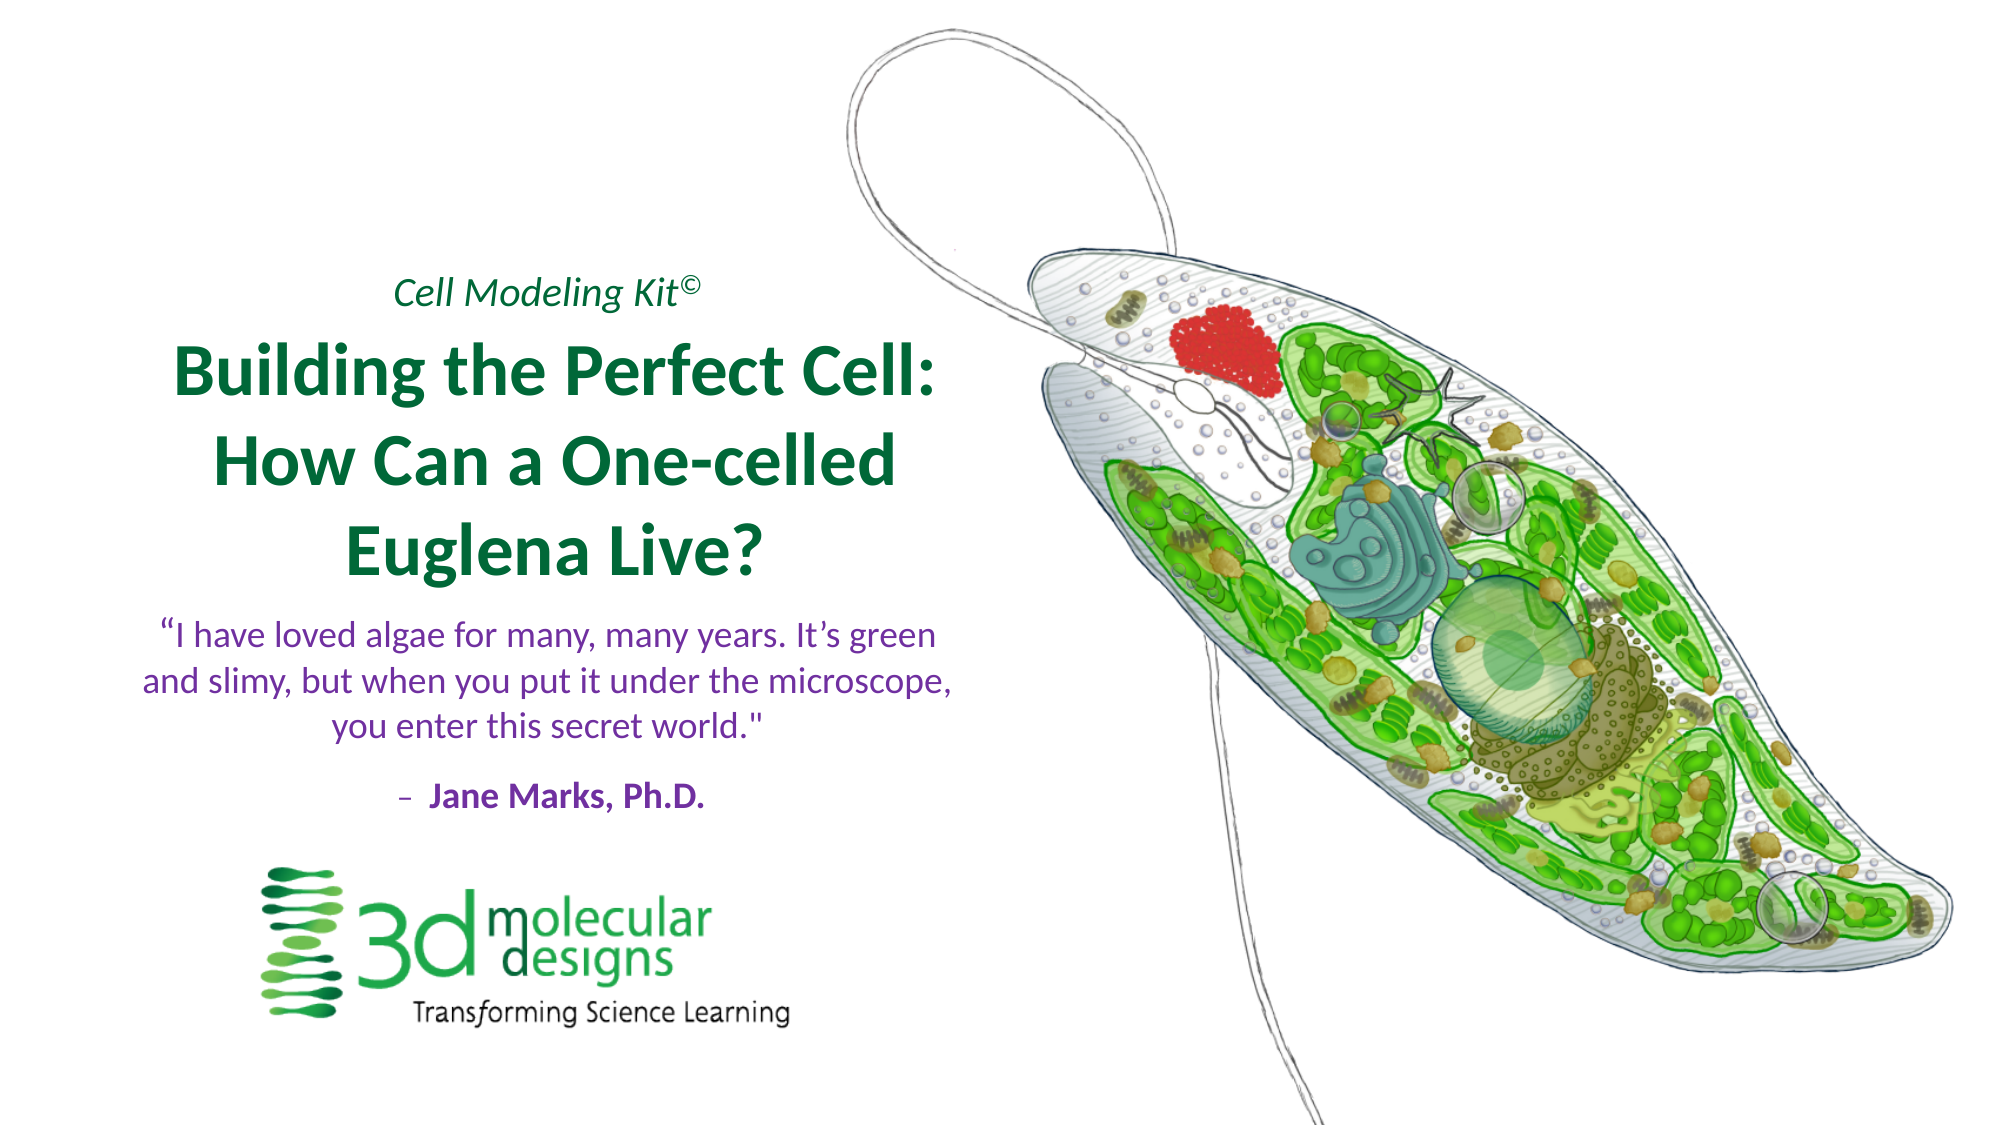

Cell Modeling Kit©
Building the Perfect Cell: How Can a One-celled Euglena Live?
“I have loved algae for many, many years. It’s green and slimy, but when you put it under the microscope, you enter this secret world."
 – Jane Marks, Ph.D.